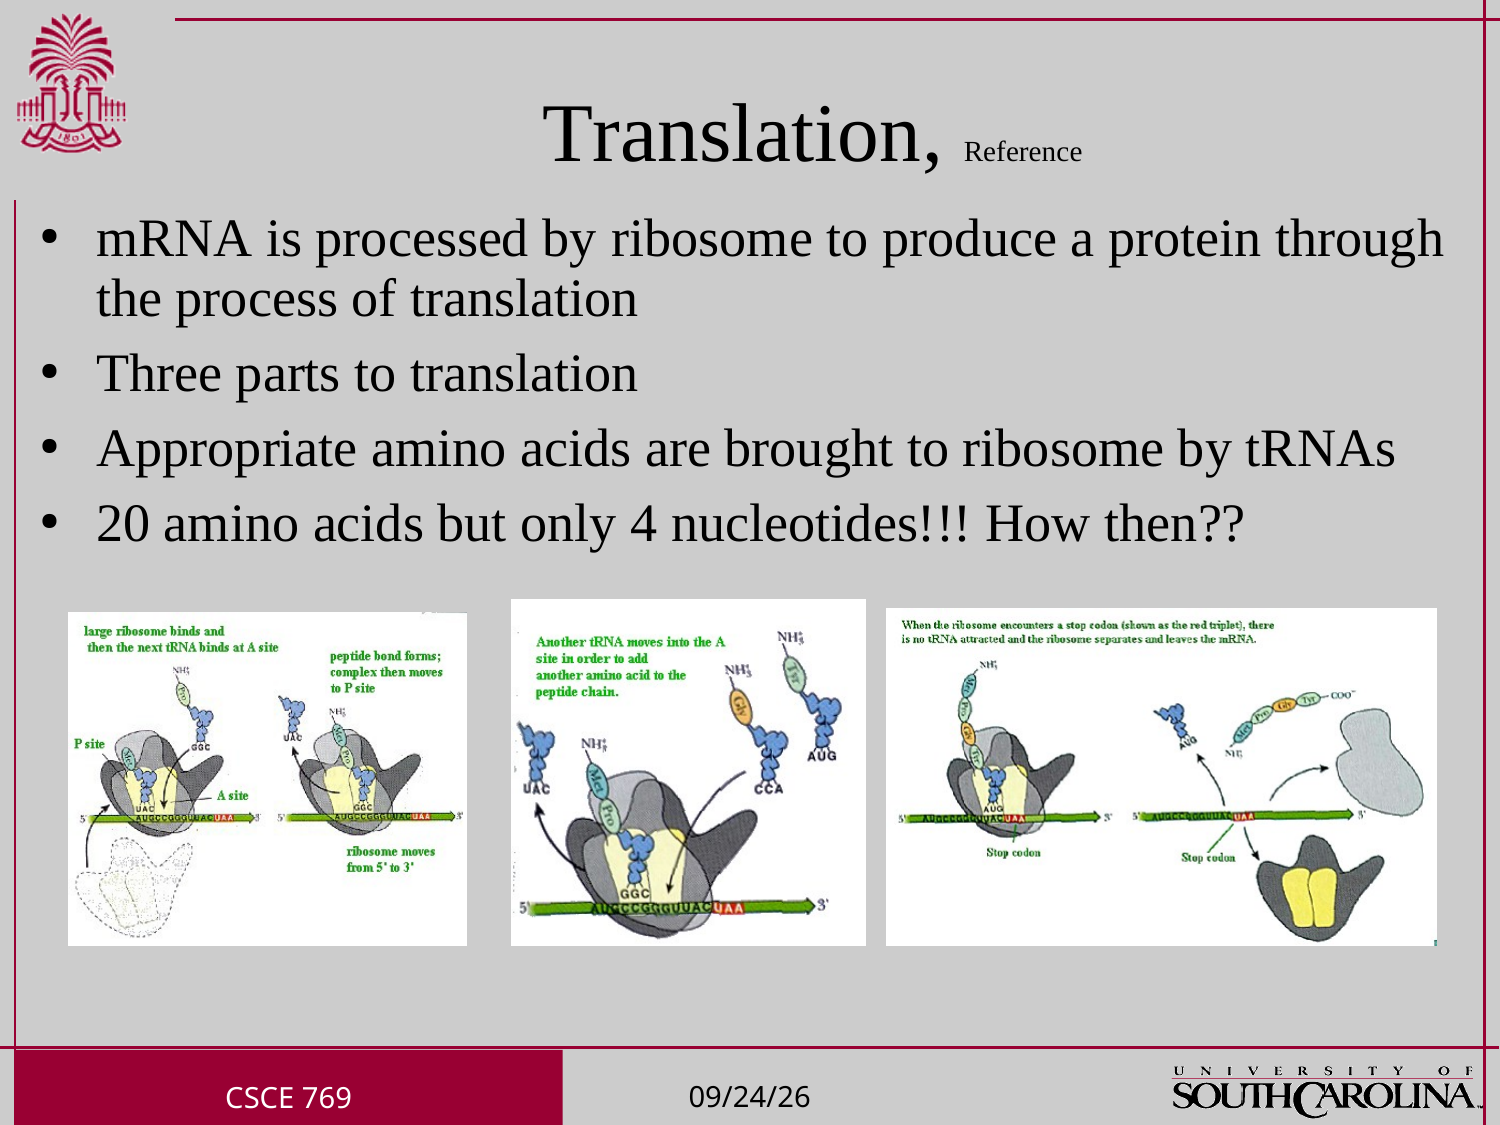

# Translation, Reference
mRNA is processed by ribosome to produce a protein through the process of translation
Three parts to translation
Appropriate amino acids are brought to ribosome by tRNAs
20 amino acids but only 4 nucleotides!!! How then??